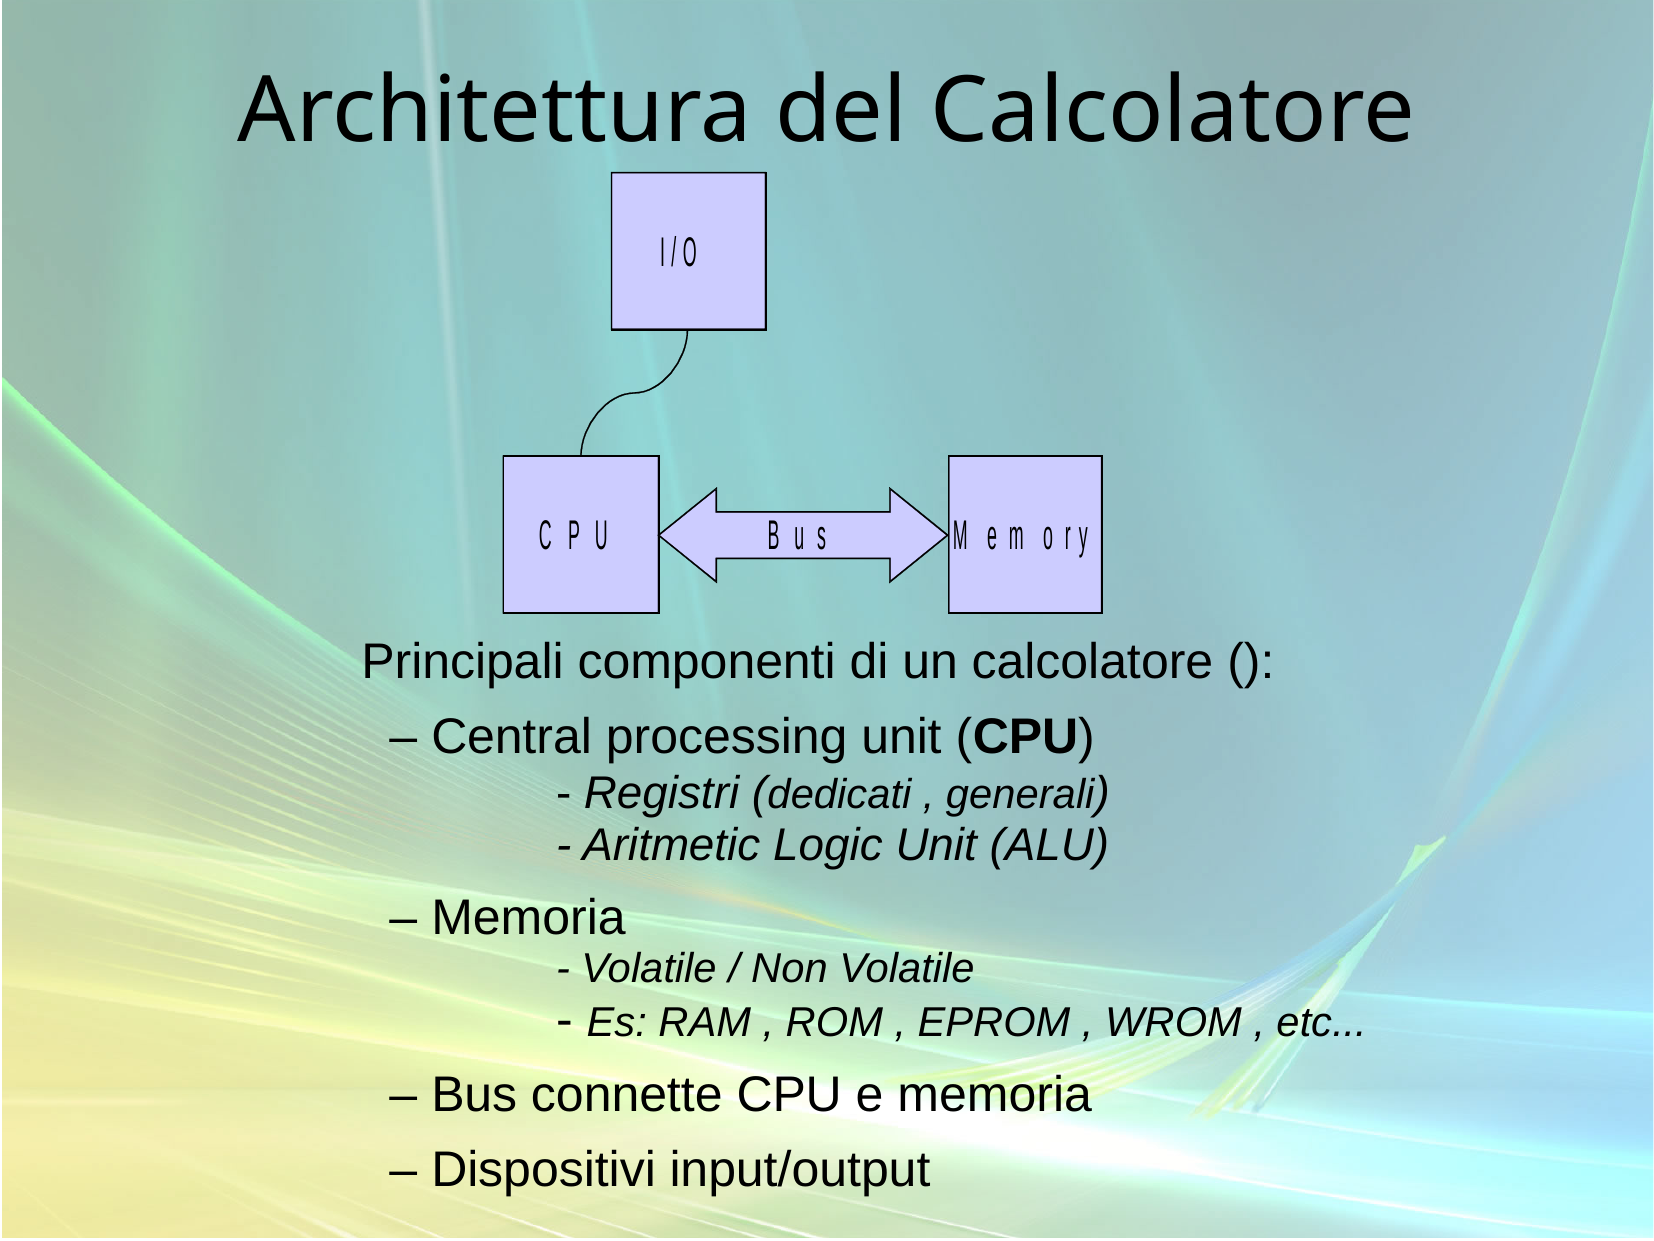

# Architettura del Calcolatore
Principali componenti di un calcolatore ():
 – Central processing unit (CPU)
		- Registri (dedicati , generali)
		- Aritmetic Logic Unit (ALU)
 – Memoria
		- Volatile / Non Volatile
		- Es: RAM , ROM , EPROM , WROM , etc...
 – Bus connette CPU e memoria
 – Dispositivi input/output